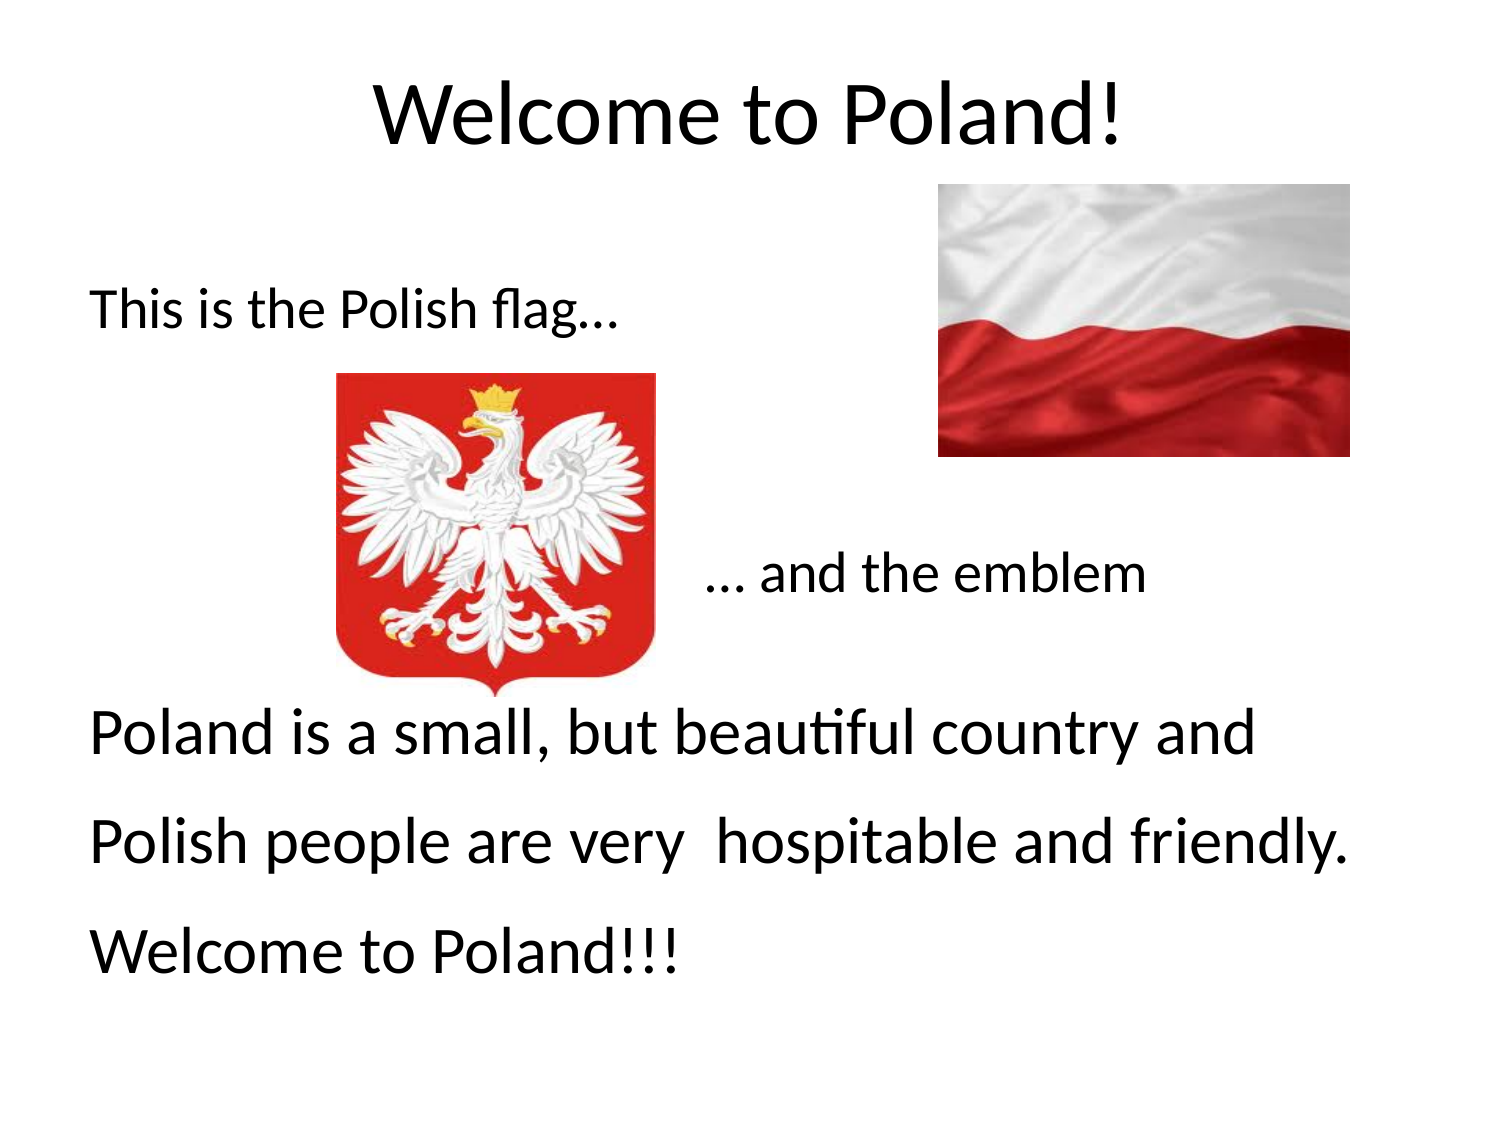

# Welcome to Poland!
This is the Polish flag…
Poland is a small, but beautiful country and
Polish people are very hospitable and friendly.
Welcome to Poland!!!
… and the emblem